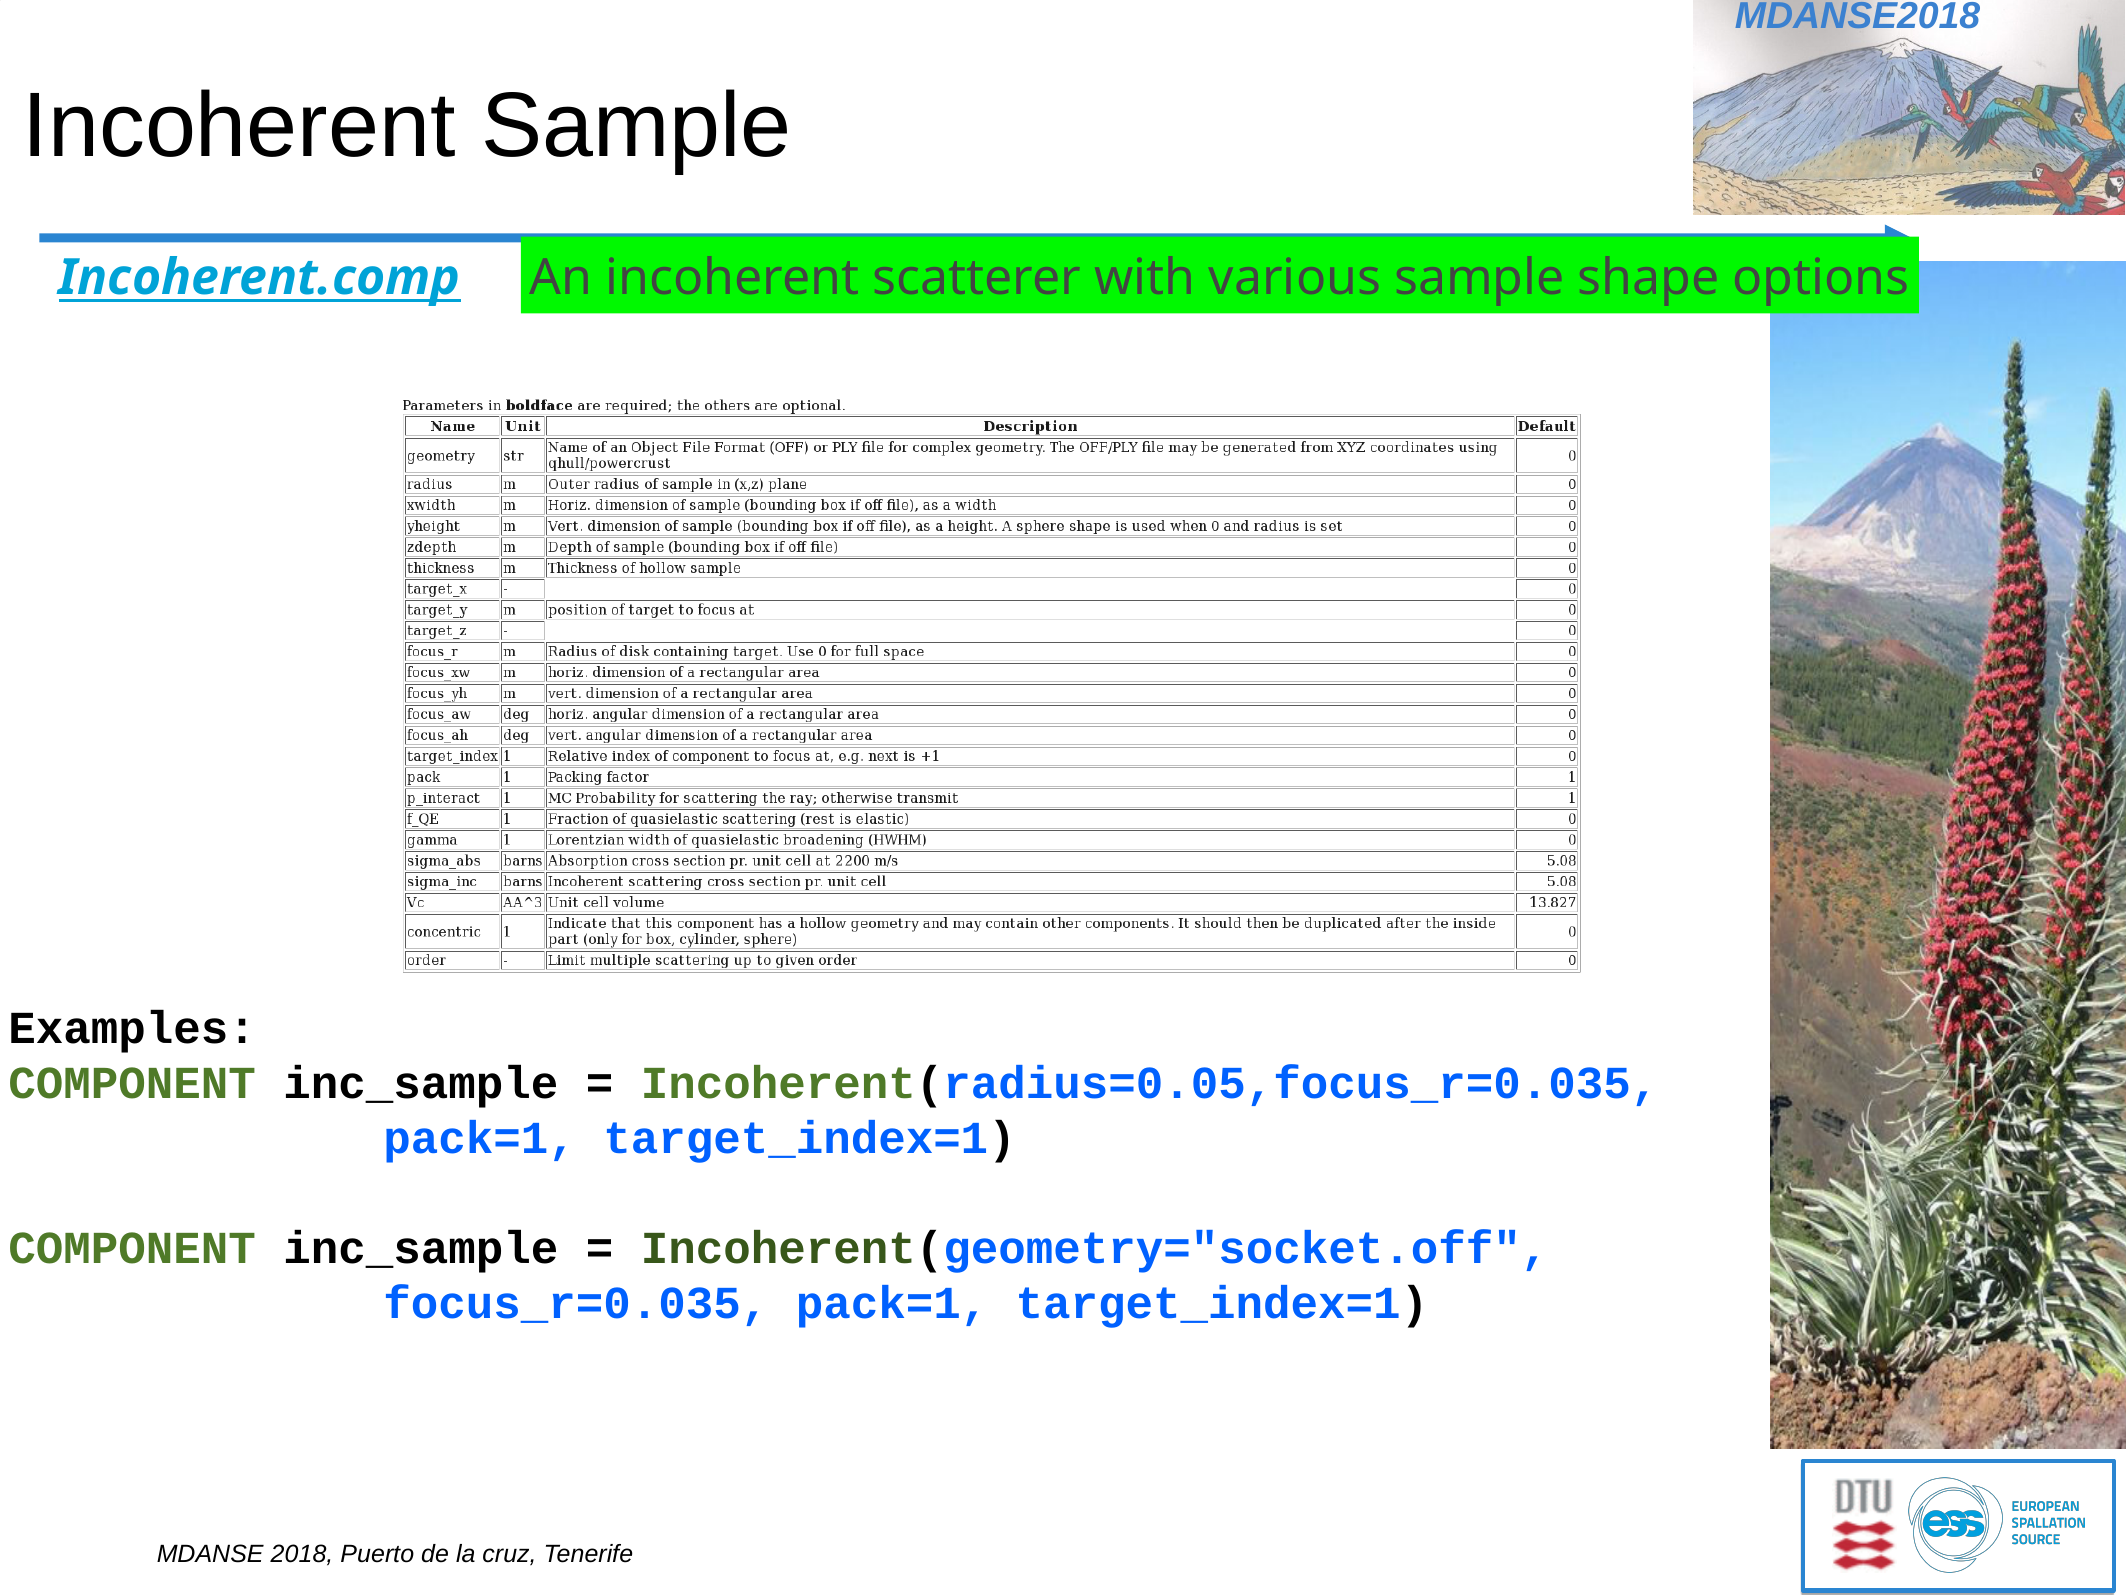

# Incoherent Sample
Incoherent.comp
An incoherent scatterer with various sample shape options
Examples:
COMPONENT inc_sample = Incoherent(radius=0.05,focus_r=0.035,
					pack=1, target_index=1)
COMPONENT inc_sample = Incoherent(geometry="socket.off",
					focus_r=0.035, pack=1, target_index=1)